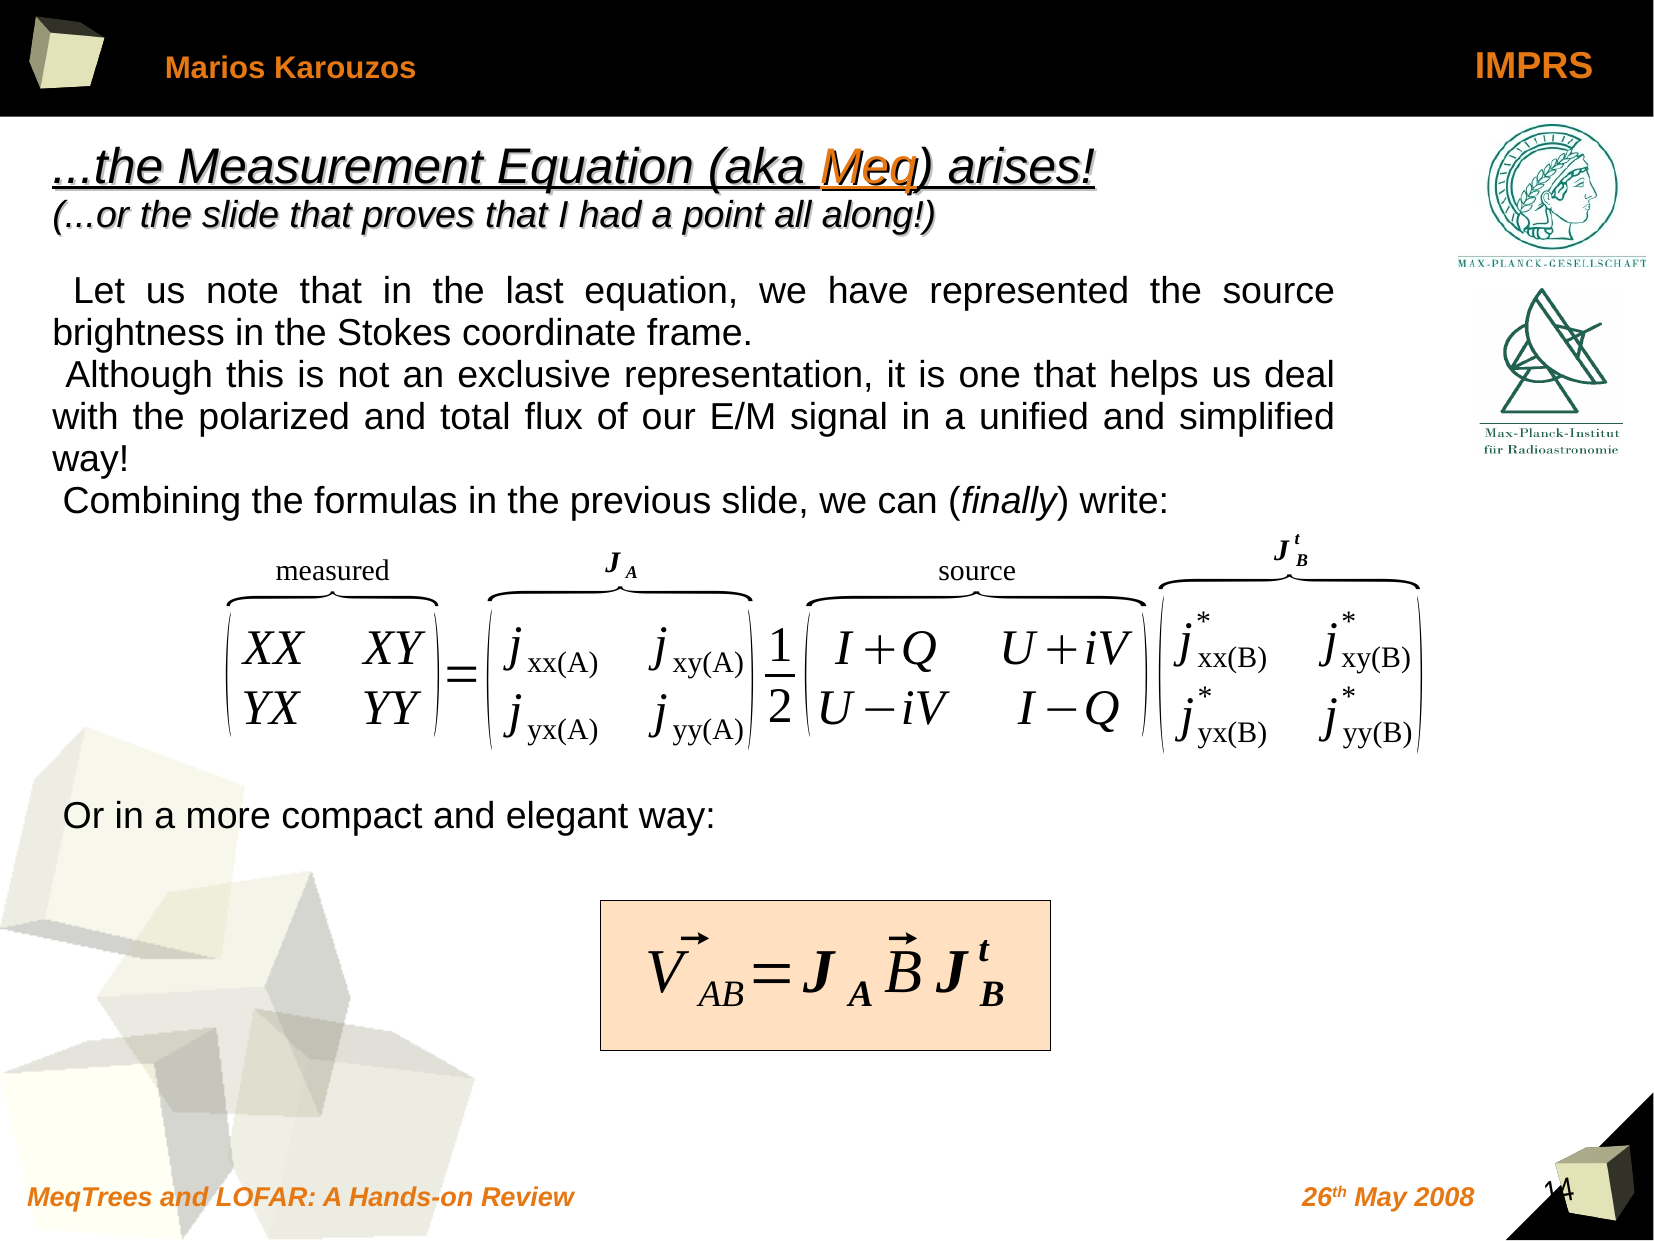

Marios Karouzos														 IMPRS
...the Measurement Equation (aka Meq) arises!
(...or the slide that proves that I had a point all along!)
 Let us note that in the last equation, we have represented the source brightness in the Stokes coordinate frame.
 Although this is not an exclusive representation, it is one that helps us deal with the polarized and total flux of our E/M signal in a unified and simplified way!
 Combining the formulas in the previous slide, we can (finally) write:
 Or in a more compact and elegant way:
MeqTrees and LOFAR: A Hands-on Review										26th May 2008